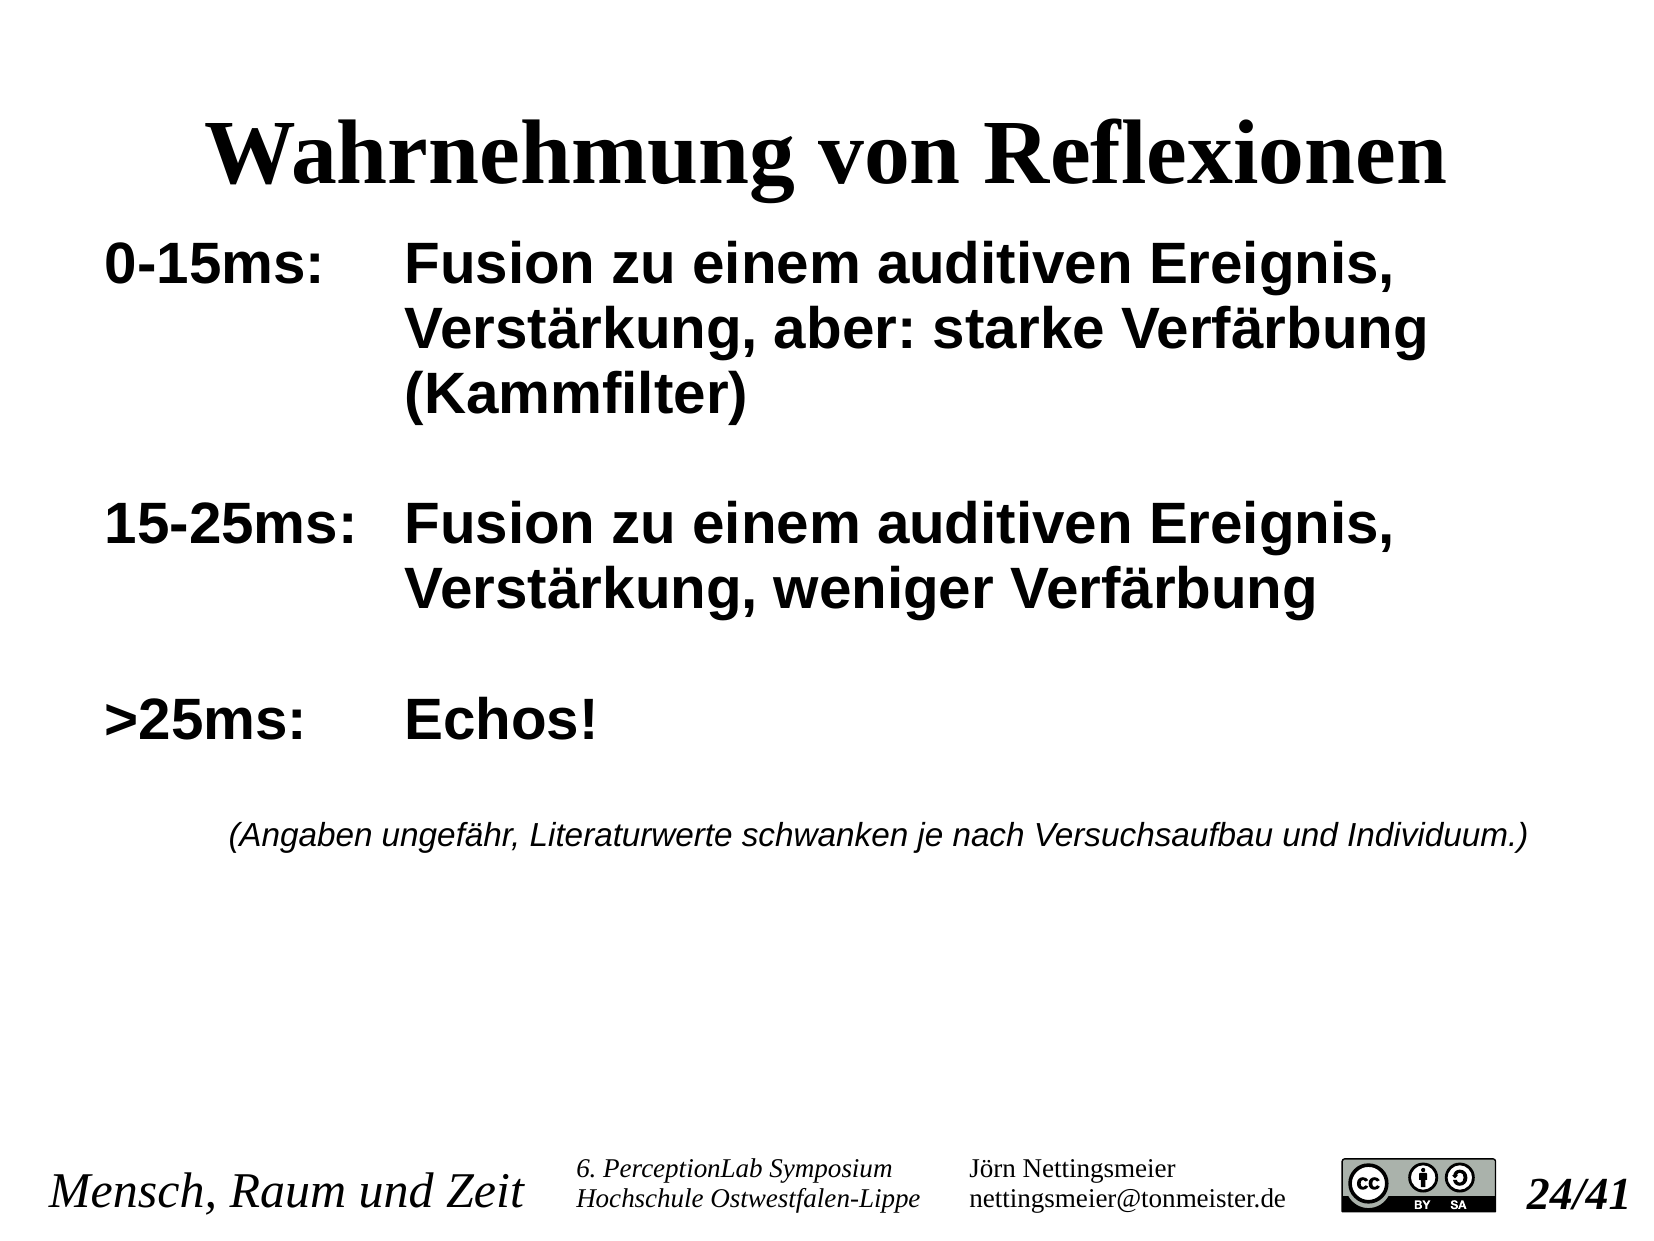

# Wahrnehmung von Reflexionen
0-15ms:		Fusion zu einem auditiven Ereignis,
				Verstärkung, aber: starke Verfärbung
				(Kammfilter)
15-25ms: 	Fusion zu einem auditiven Ereignis,
				Verstärkung, weniger Verfärbung
>25ms:		Echos!
(Angaben ungefähr, Literaturwerte schwanken je nach Versuchsaufbau und Individuum.)